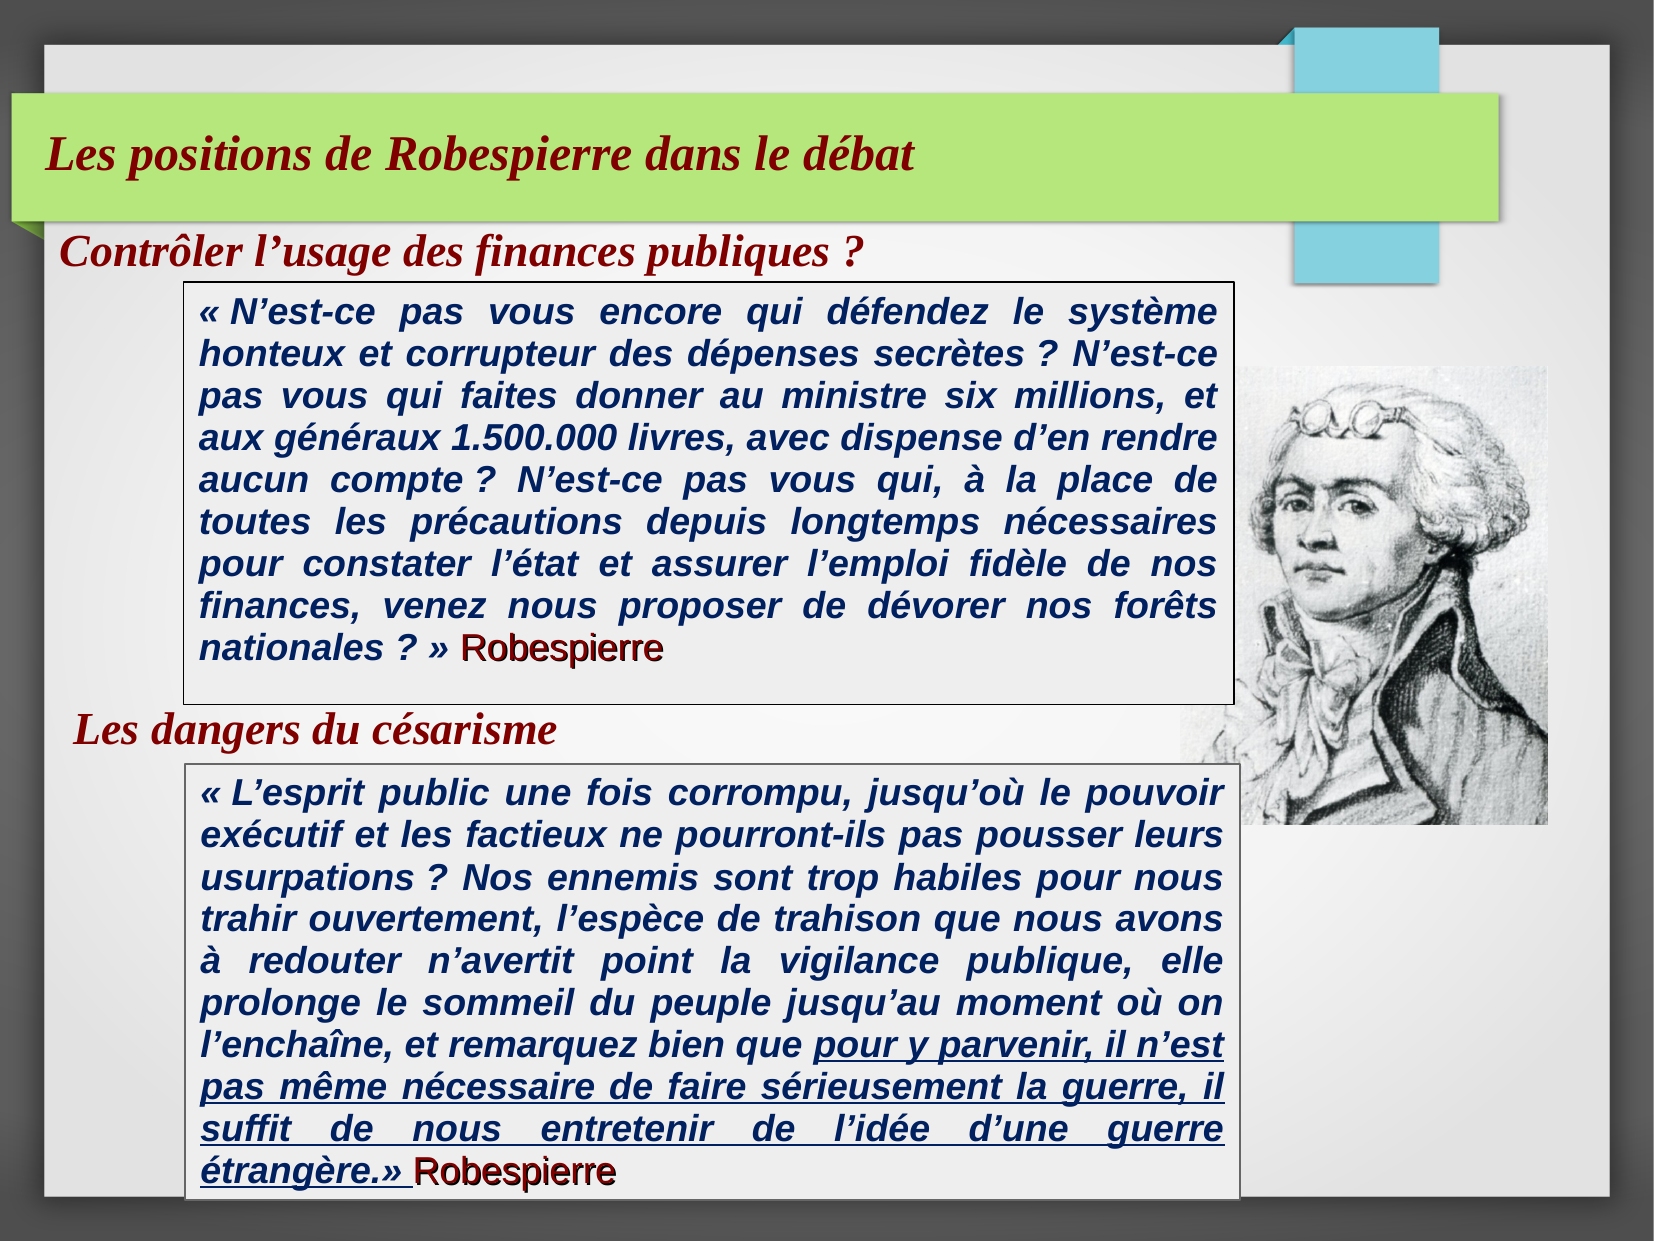

# Les positions de Robespierre dans le débat
Contrôler l’usage des finances publiques ?
« N’est-ce pas vous encore qui défendez le système honteux et corrupteur des dépenses secrètes ? N’est-ce pas vous qui faites donner au ministre six millions, et aux généraux 1.500.000 livres, avec dispense d’en rendre aucun compte ? N’est-ce pas vous qui, à la place de toutes les précautions depuis longtemps nécessaires pour constater l’état et assurer l’emploi fidèle de nos finances, venez nous proposer de dévorer nos forêts nationales ? » Robespierre
Les dangers du césarisme
« L’esprit public une fois corrompu, jusqu’où le pouvoir exécutif et les factieux ne pourront-ils pas pousser leurs usurpations ? Nos ennemis sont trop habiles pour nous trahir ouvertement, l’espèce de trahison que nous avons à redouter n’avertit point la vigilance publique, elle prolonge le sommeil du peuple jusqu’au moment où on l’enchaîne, et remarquez bien que pour y parvenir, il n’est pas même nécessaire de faire sérieusement la guerre, il suffit de nous entretenir de l’idée d’une guerre étrangère.» Robespierre